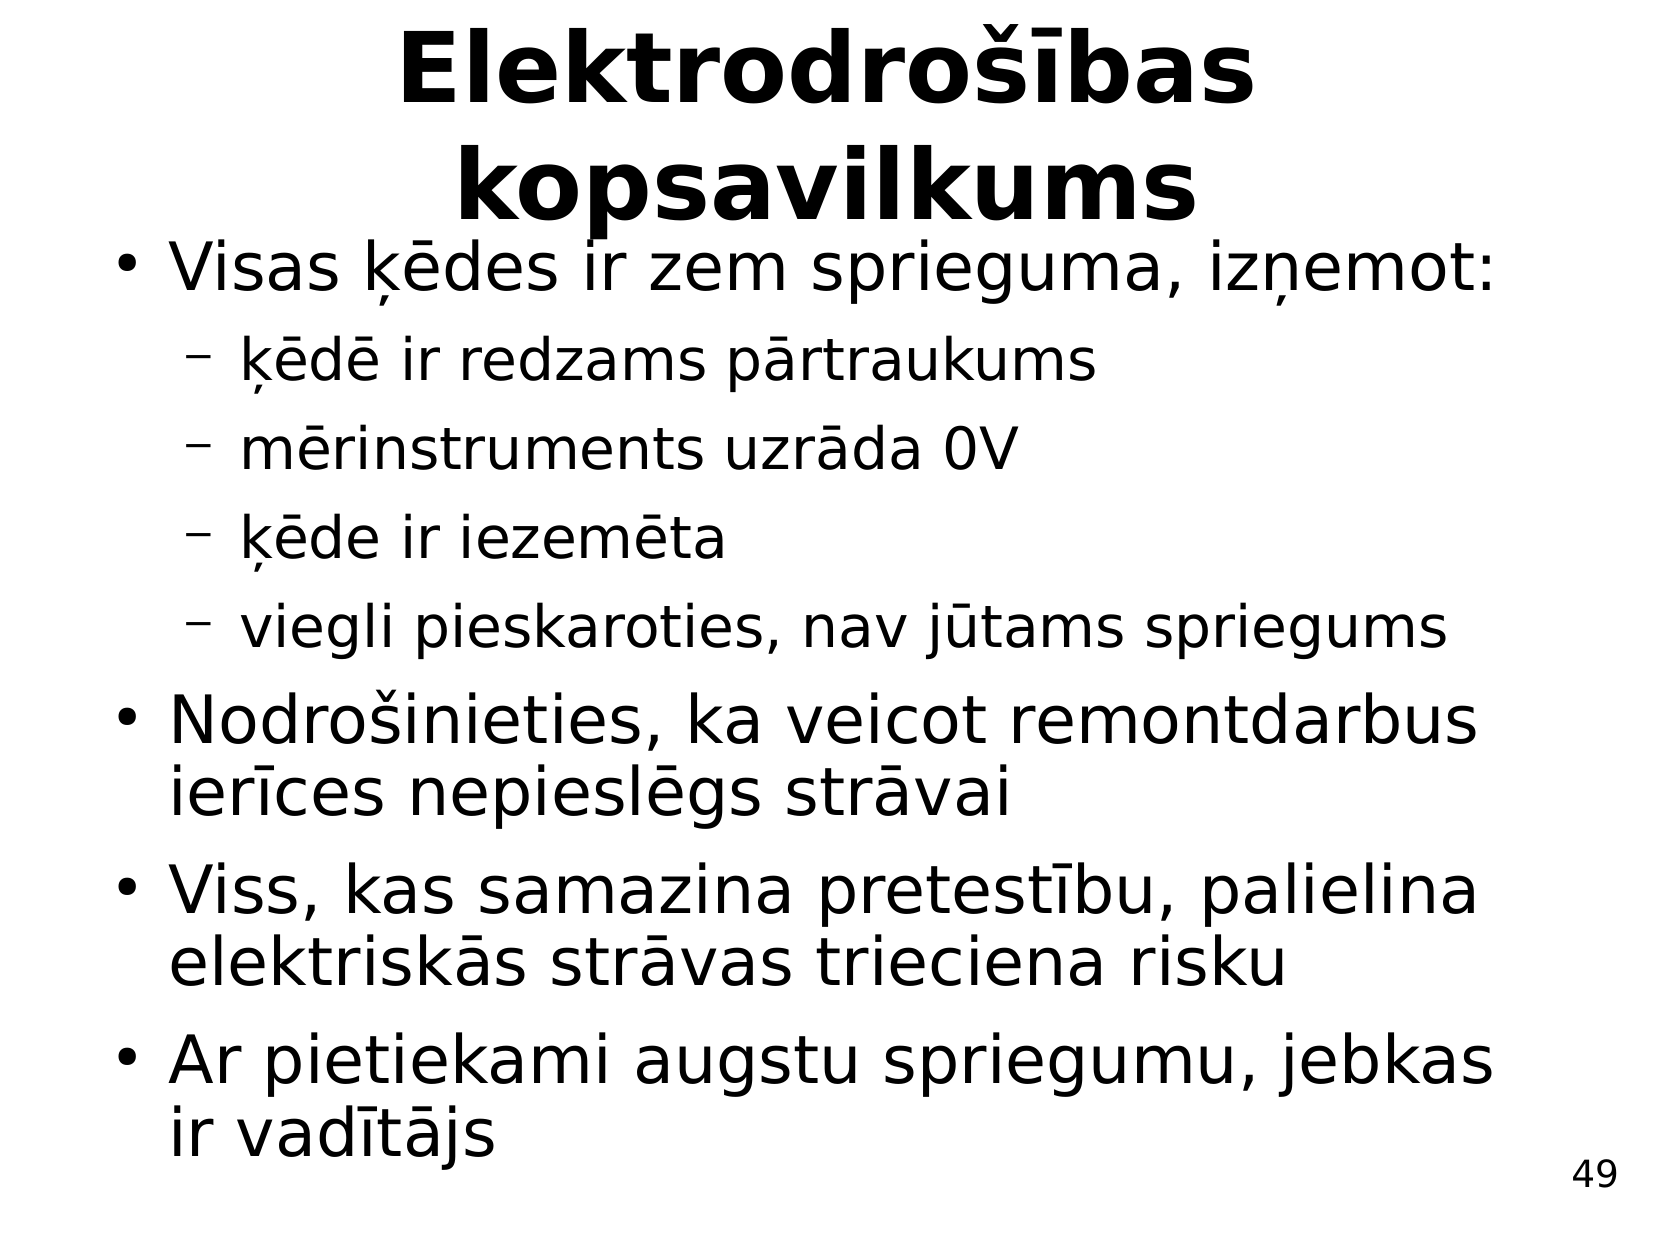

# Elektrodrošības kopsavilkums
Visas ķēdes ir zem sprieguma, izņemot:
ķēdē ir redzams pārtraukums
mērinstruments uzrāda 0V
ķēde ir iezemēta
viegli pieskaroties, nav jūtams spriegums
Nodrošinieties, ka veicot remontdarbus ierīces nepieslēgs strāvai
Viss, kas samazina pretestību, palielina elektriskās strāvas trieciena risku
Ar pietiekami augstu spriegumu, jebkas ir vadītājs